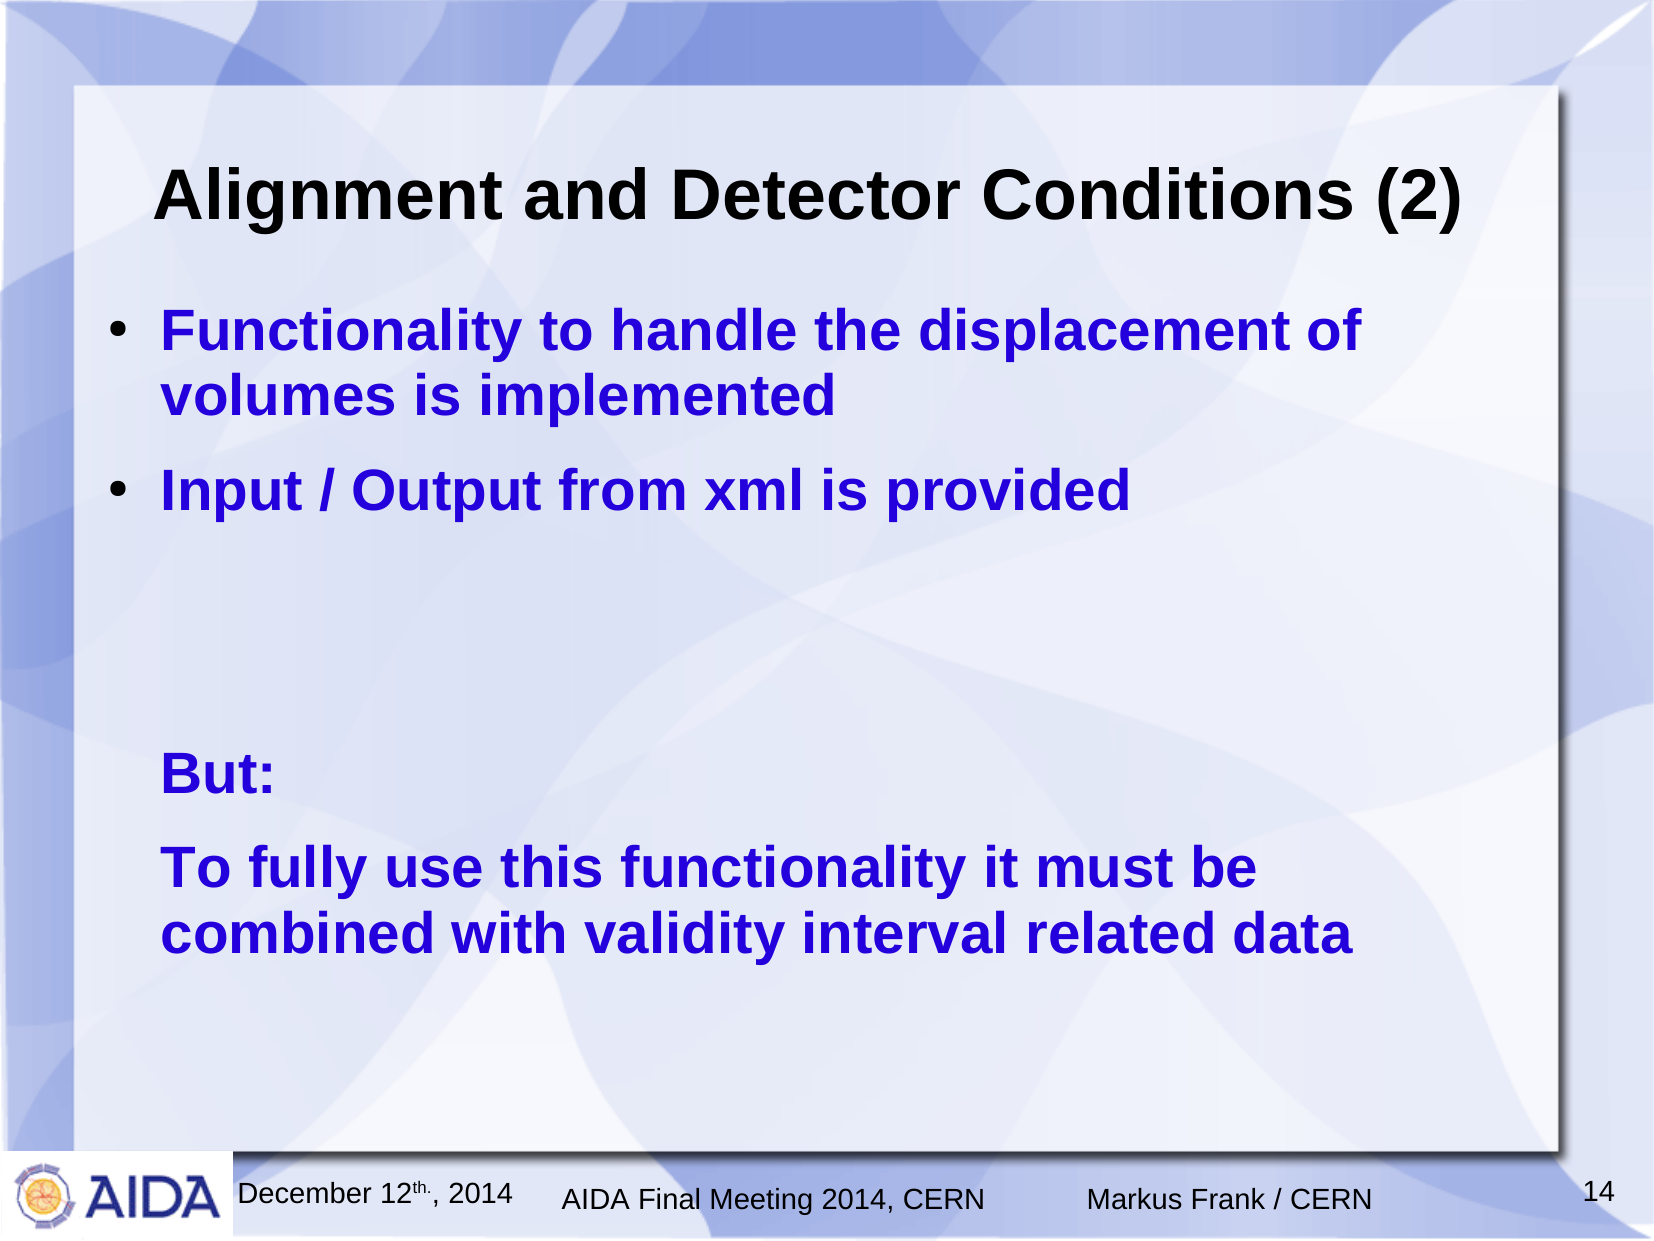

# Alignment and Detector Conditions (2)
Functionality to handle the displacement of volumes is implemented
Input / Output from xml is provided
But:
To fully use this functionality it must be combined with validity interval related data
14
February, 4th. 2014
CLIC Workshop at CERN, Markus Frank / CERN